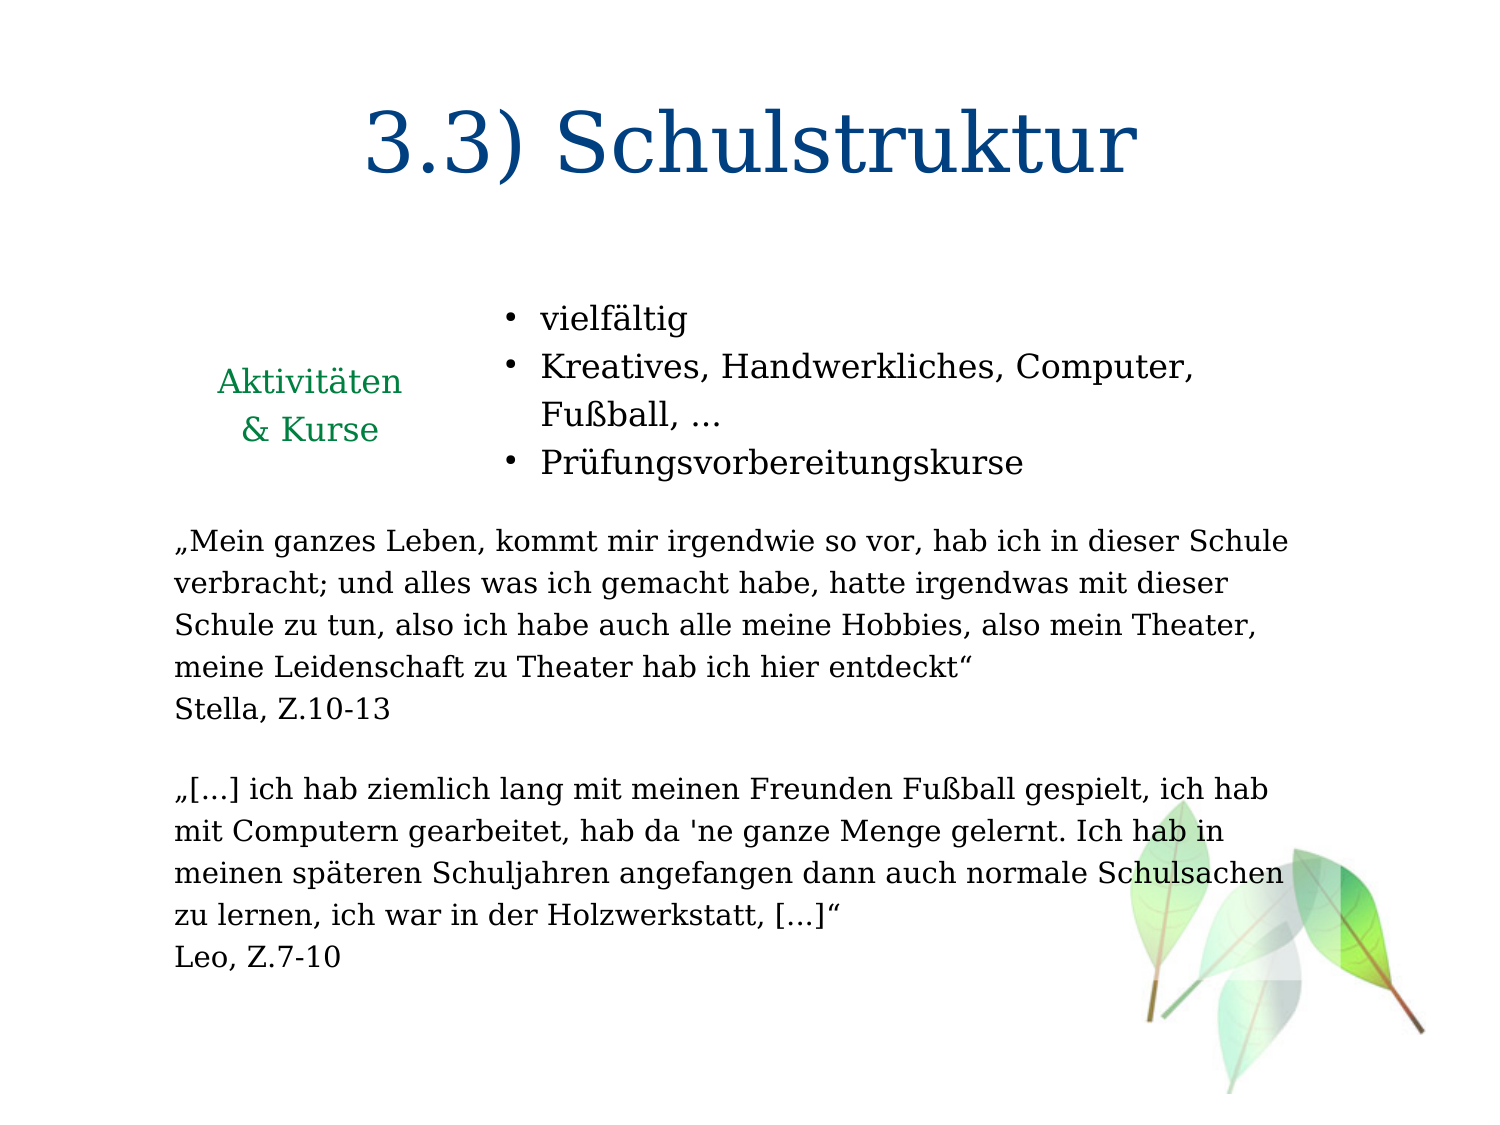

# 3.3) Schulstruktur
vielfältig
Kreatives, Handwerkliches, Computer, Fußball, ...
Prüfungsvorbereitungskurse
Aktivitäten
& Kurse
„Mein ganzes Leben, kommt mir irgendwie so vor, hab ich in dieser Schule verbracht; und alles was ich gemacht habe, hatte irgendwas mit dieser Schule zu tun, also ich habe auch alle meine Hobbies, also mein Theater, meine Leidenschaft zu Theater hab ich hier entdeckt“
Stella, Z.10-13
„[...] ich hab ziemlich lang mit meinen Freunden Fußball gespielt, ich hab mit Computern gearbeitet, hab da 'ne ganze Menge gelernt. Ich hab in meinen späteren Schuljahren angefangen dann auch normale Schulsachen zu lernen, ich war in der Holzwerkstatt, [...]“
Leo, Z.7-10